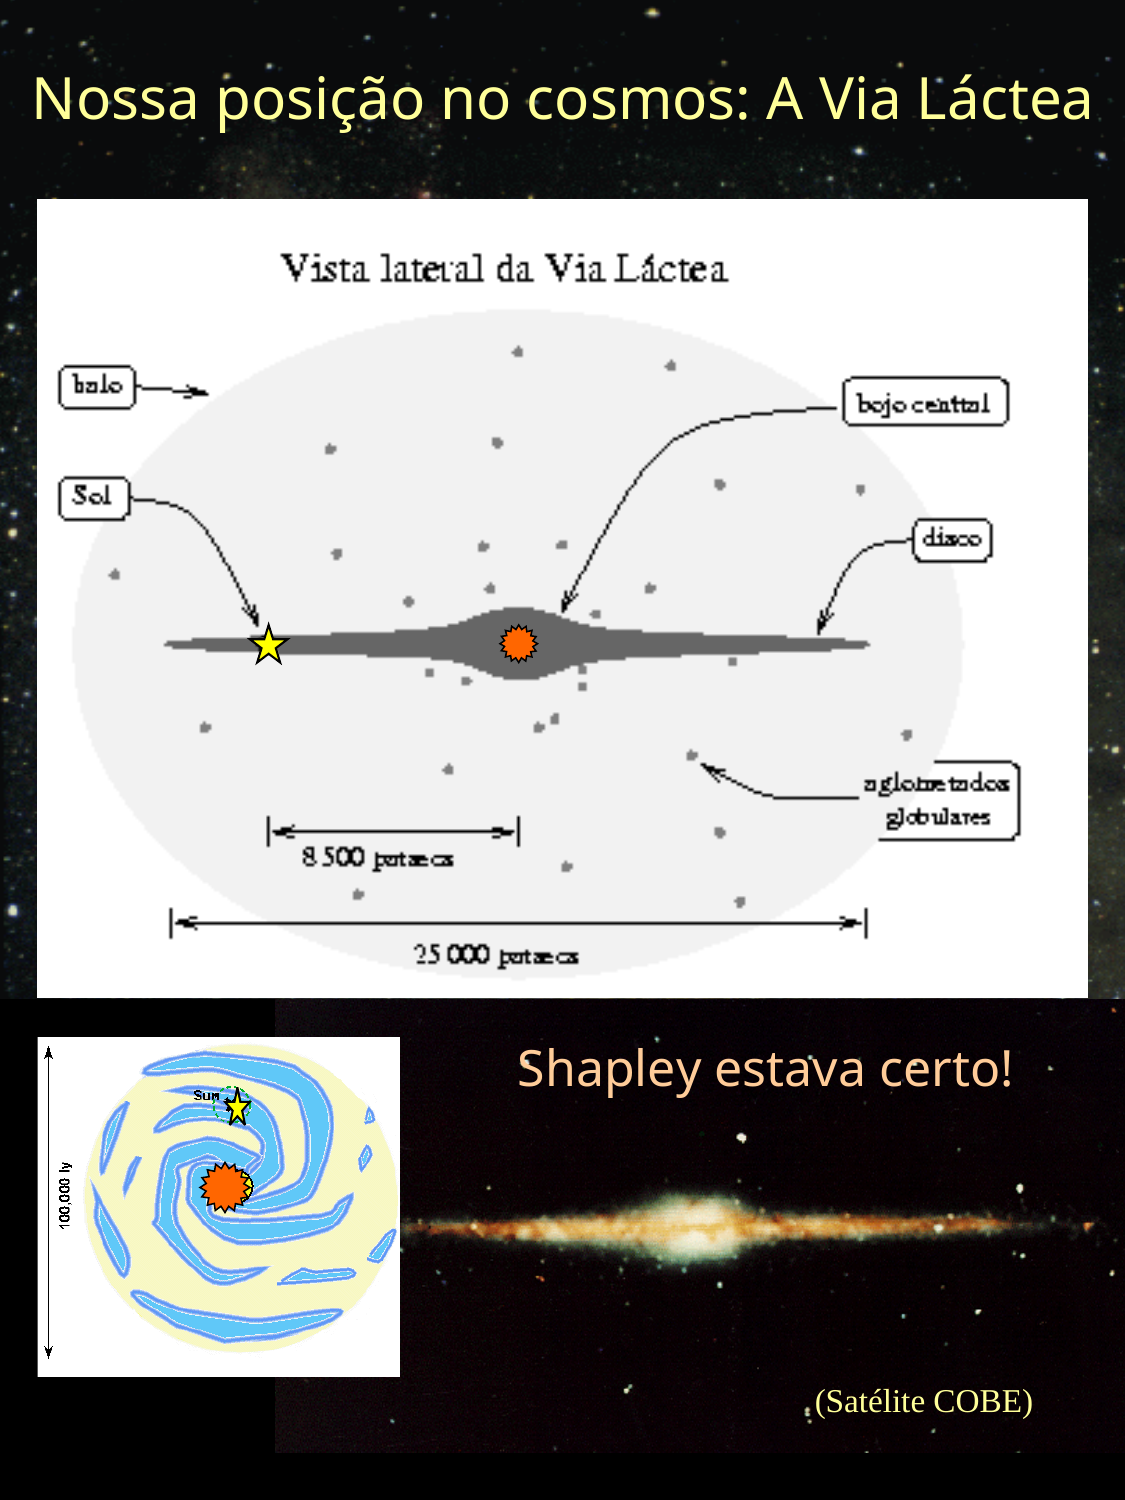

Nossa posição no cosmos: A Via Láctea
 Shapley estava certo!
(Satélite COBE)